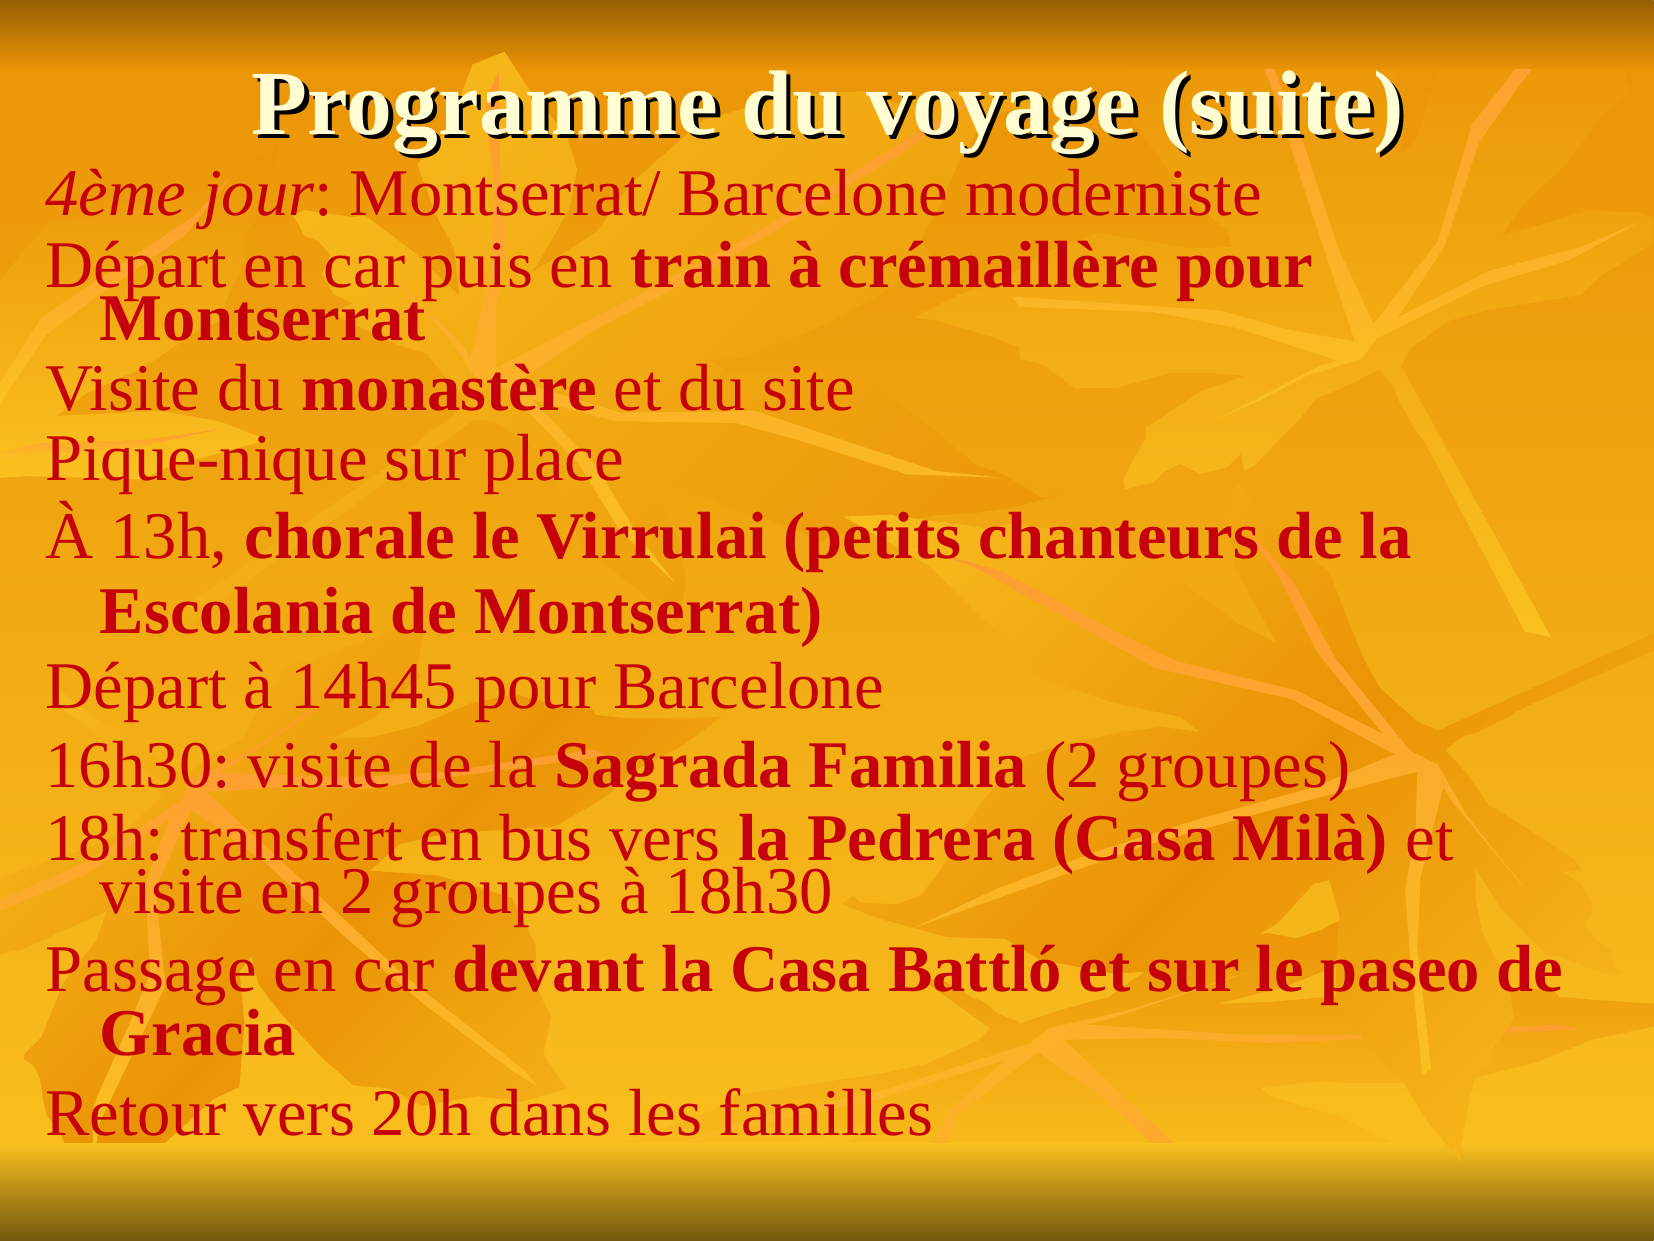

# Programme du voyage (suite)‏
4ème jour: Montserrat/ Barcelone moderniste
Départ en car puis en train à crémaillère pour Montserrat
Visite du monastère et du site
Pique-nique sur place
À 13h, chorale le Virrulai (petits chanteurs de la Escolania de Montserrat)‏
Départ à 14h45 pour Barcelone
16h30: visite de la Sagrada Familia (2 groupes)‏
18h: transfert en bus vers la Pedrera (Casa Milà) et visite en 2 groupes à 18h30
Passage en car devant la Casa Battló et sur le paseo de Gracia
Retour vers 20h dans les familles